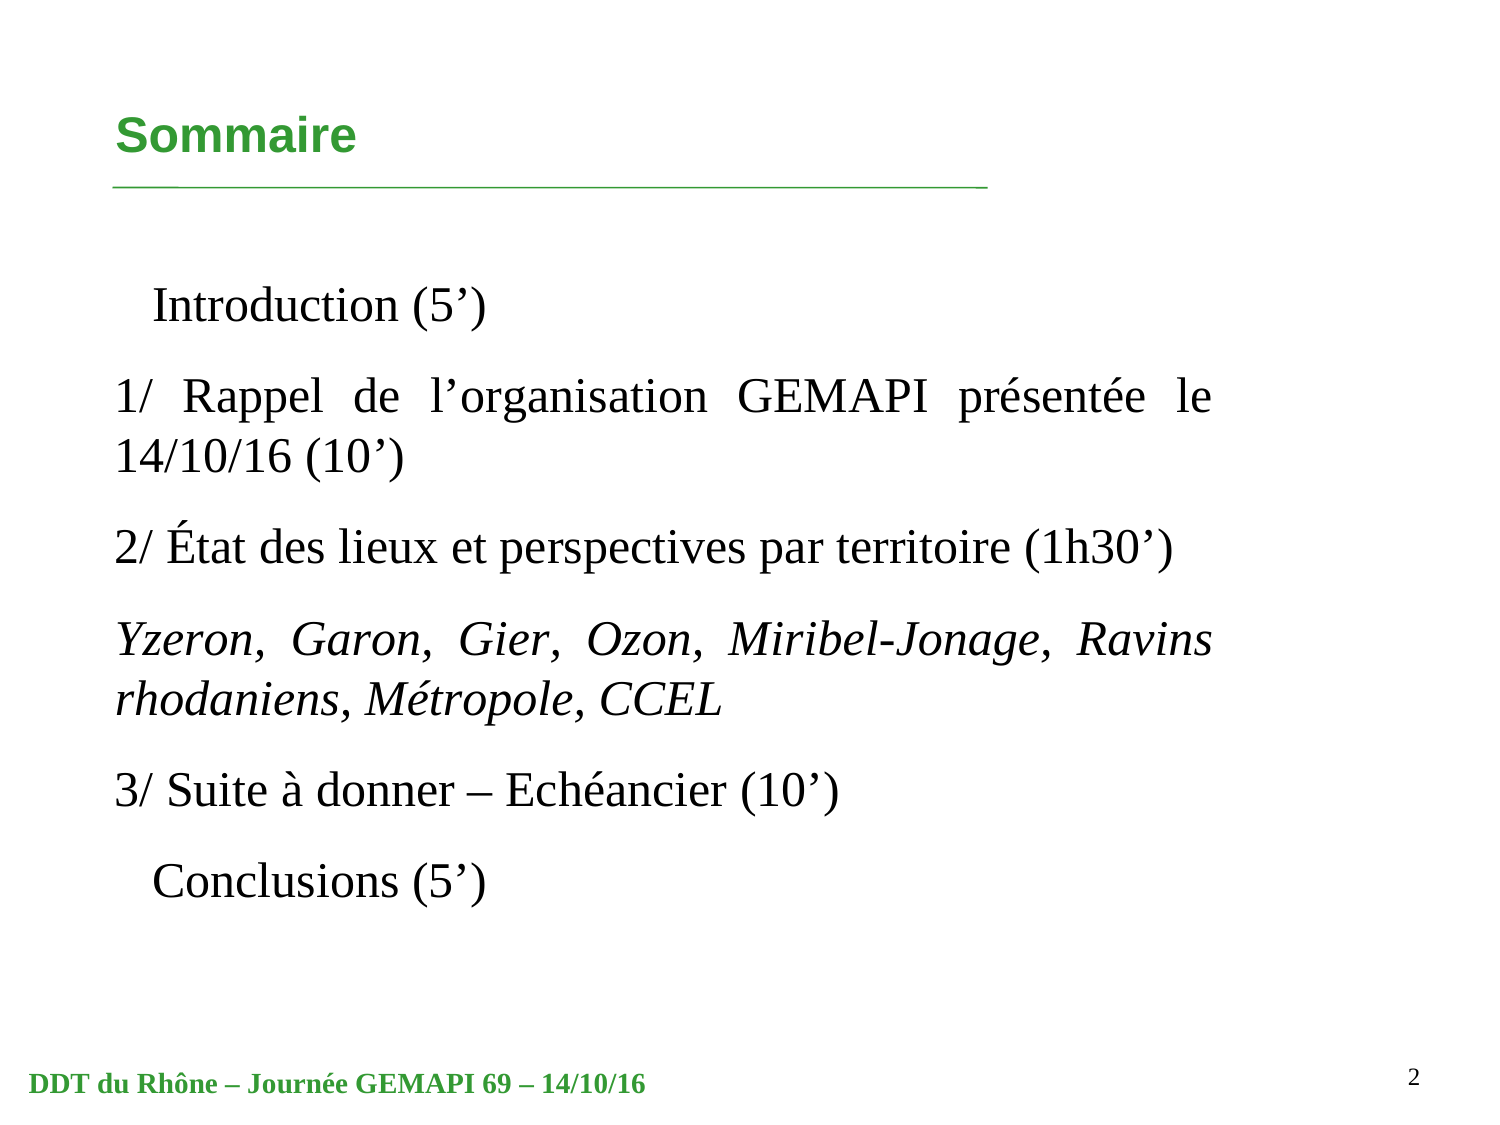

# Sommaire
 Introduction (5’)
1/ Rappel de l’organisation GEMAPI présentée le 14/10/16 (10’)
2/ État des lieux et perspectives par territoire (1h30’)
Yzeron, Garon, Gier, Ozon, Miribel-Jonage, Ravins rhodaniens, Métropole, CCEL
3/ Suite à donner – Echéancier (10’)
 Conclusions (5’)
2